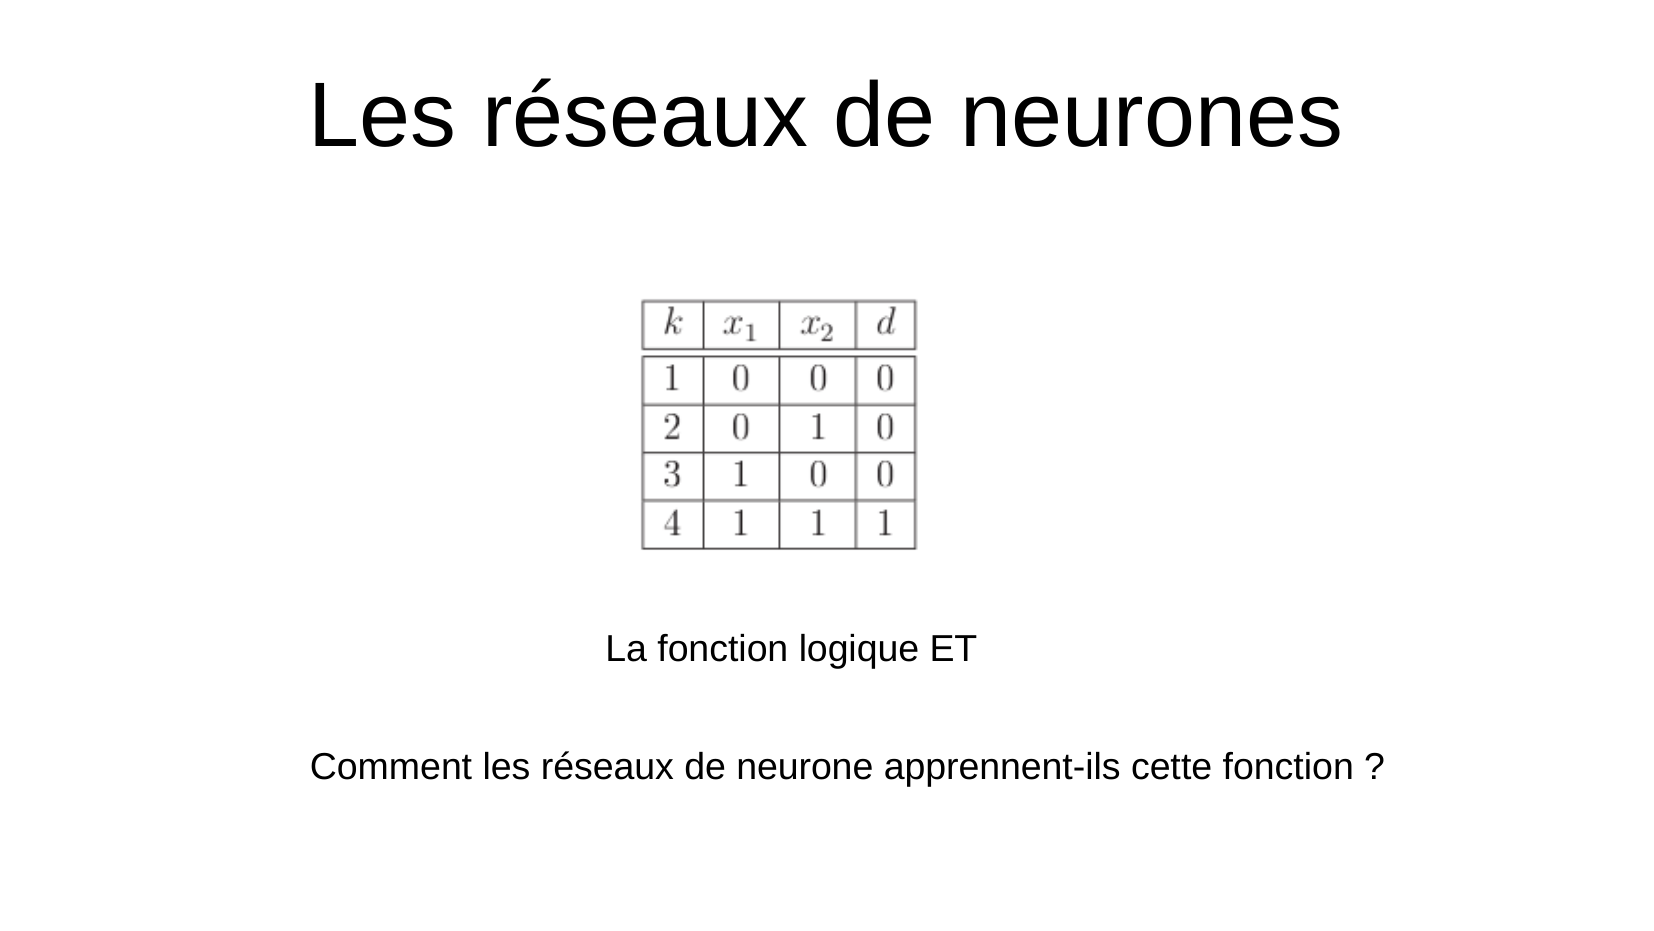

# Les réseaux de neurones
La fonction logique ET
Comment les réseaux de neurone apprennent-ils cette fonction ?